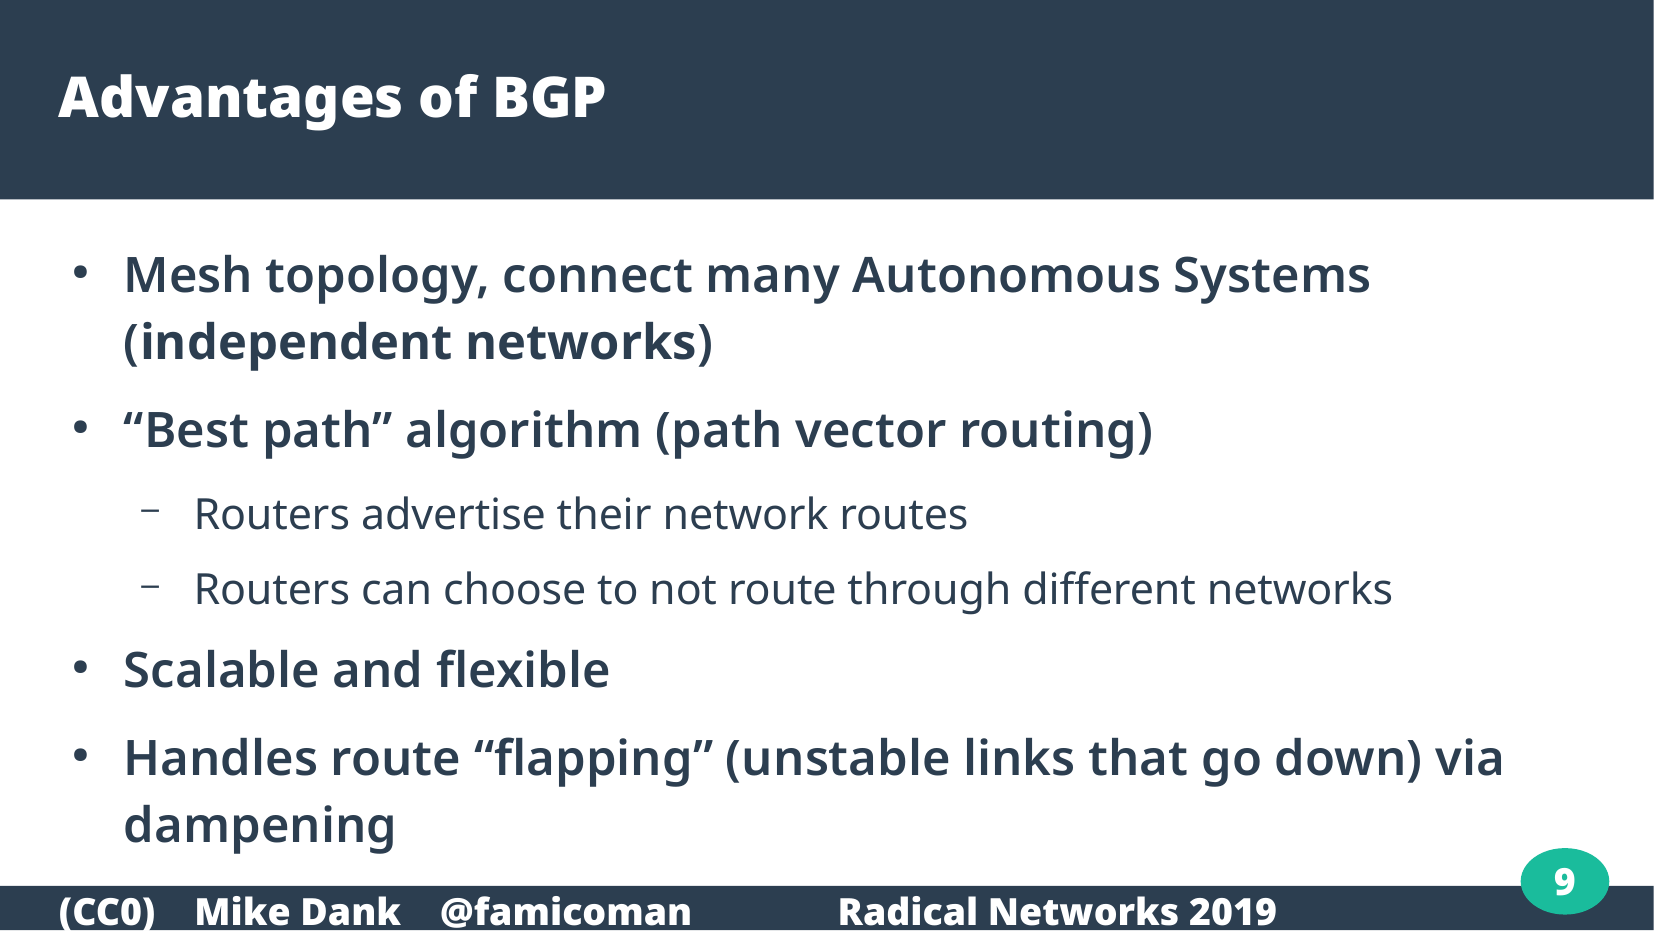

# Advantages of BGP
Mesh topology, connect many Autonomous Systems (independent networks)
“Best path” algorithm (path vector routing)
Routers advertise their network routes
Routers can choose to not route through different networks
Scalable and flexible
Handles route “flapping” (unstable links that go down) via dampening
9
(CC0) Mike Dank @famicoman
Radical Networks 2019